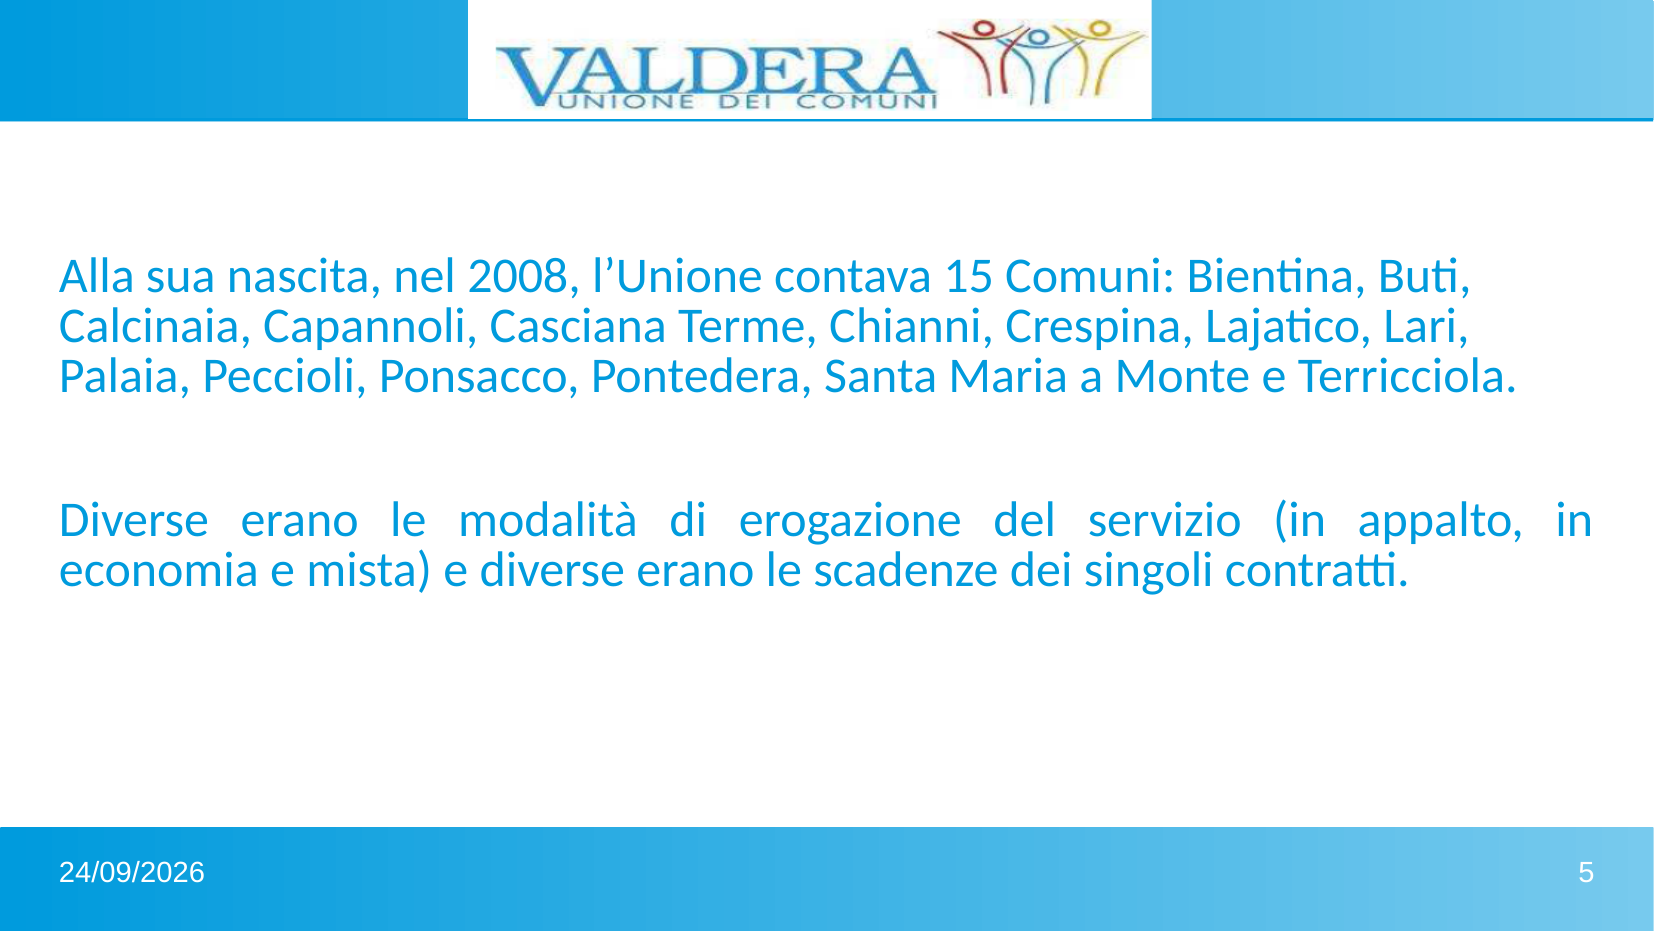

# .
Alla sua nascita, nel 2008, l’Unione contava 15 Comuni: Bientina, Buti, Calcinaia, Capannoli, Casciana Terme, Chianni, Crespina, Lajatico, Lari, Palaia, Peccioli, Ponsacco, Pontedera, Santa Maria a Monte e Terricciola.
Diverse erano le modalità di erogazione del servizio (in appalto, in economia e mista) e diverse erano le scadenze dei singoli contratti.
5